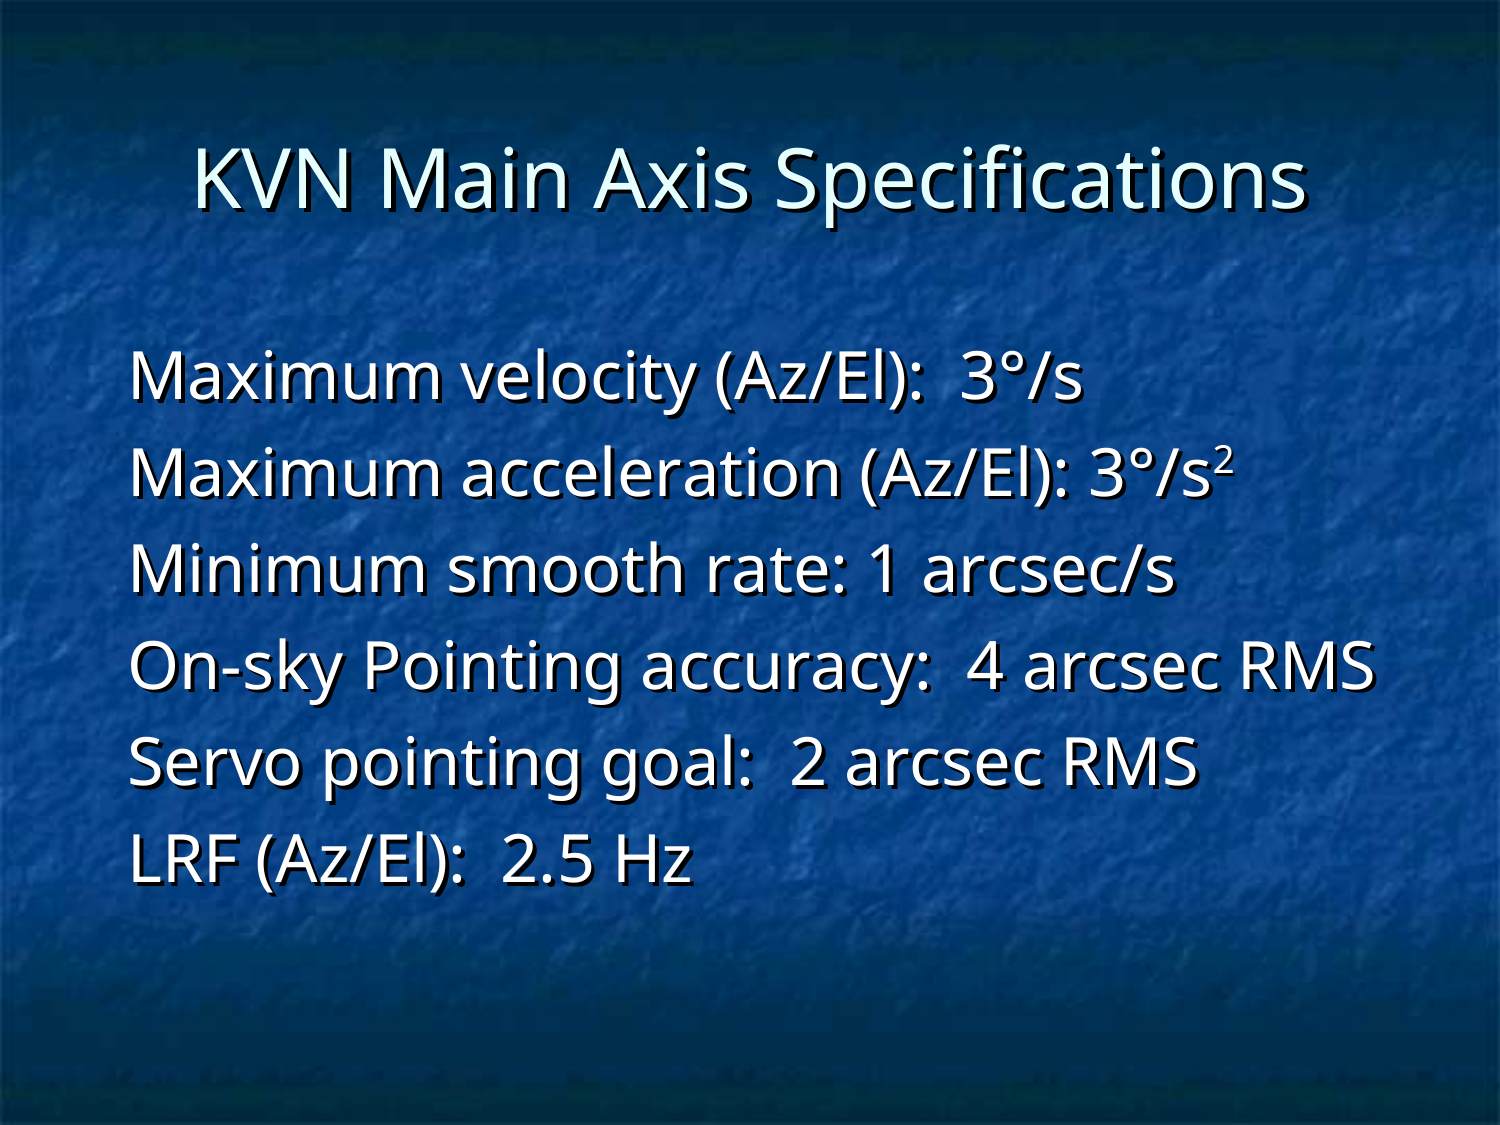

# KVN Main Axis Specifications
Maximum velocity (Az/El): 3°/s
Maximum acceleration (Az/El): 3°/s2
Minimum smooth rate: 1 arcsec/s
On-sky Pointing accuracy: 4 arcsec RMS
Servo pointing goal: 2 arcsec RMS
LRF (Az/El): 2.5 Hz